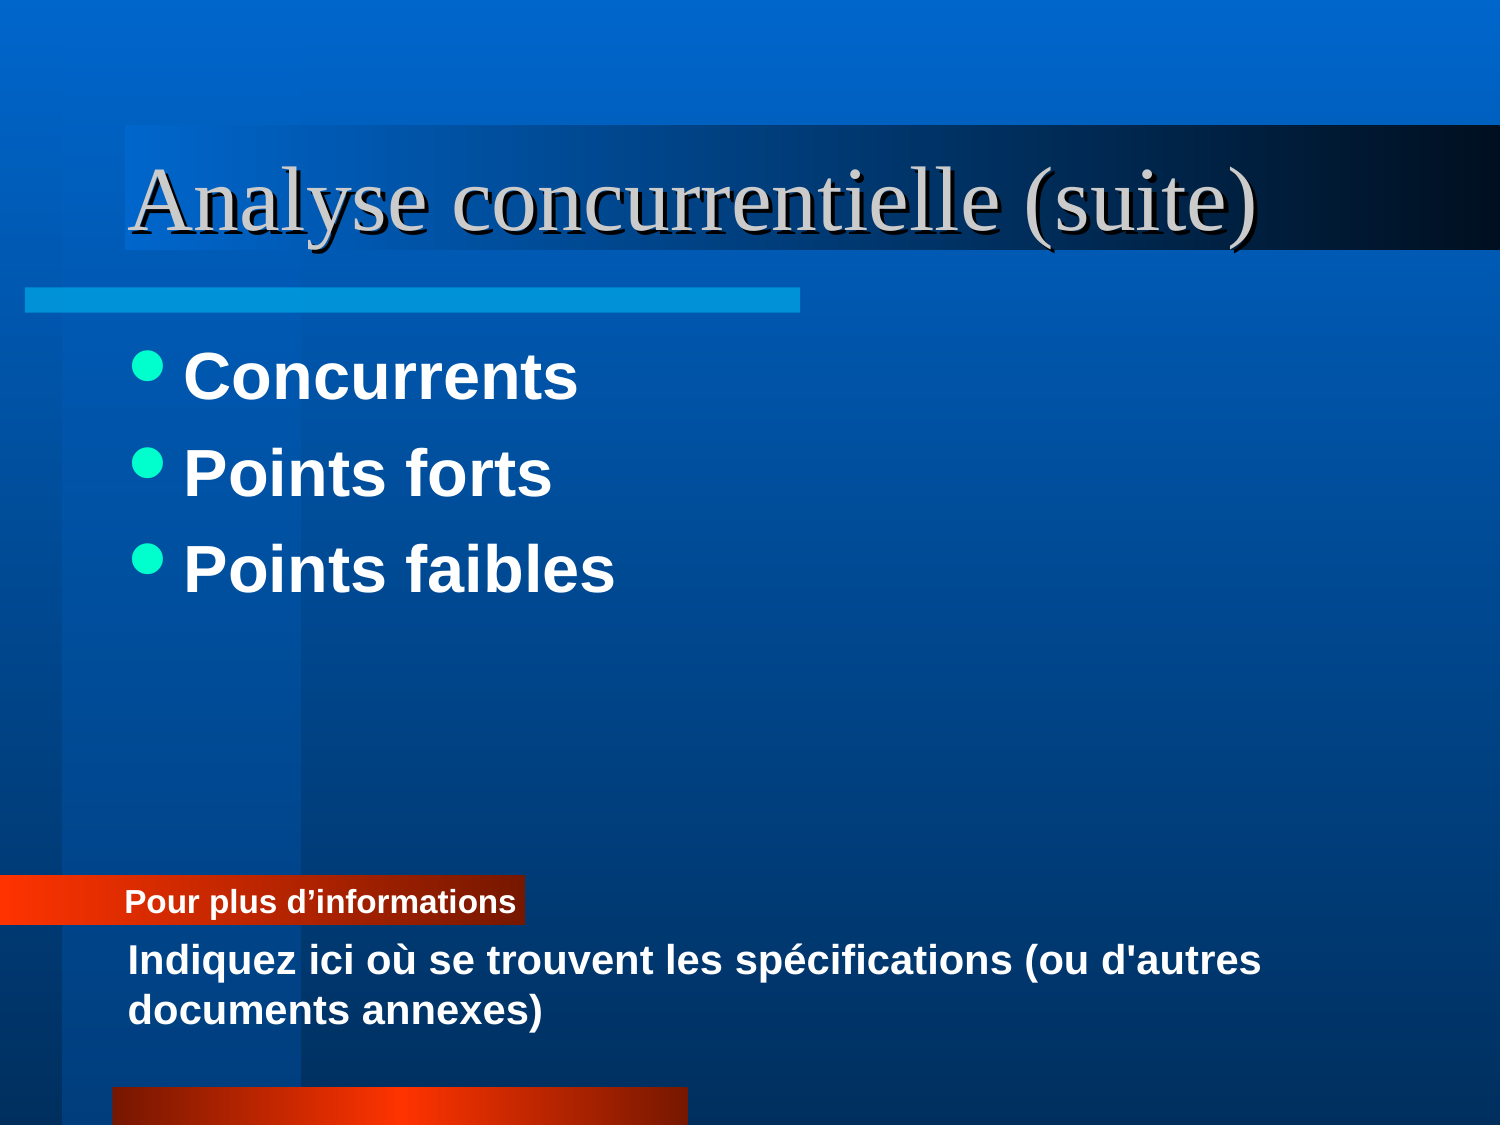

# Analyse concurrentielle (suite)
Concurrents
Points forts
Points faibles
Pour plus d’informations
Indiquez ici où se trouvent les spécifications (ou d'autres documents annexes)